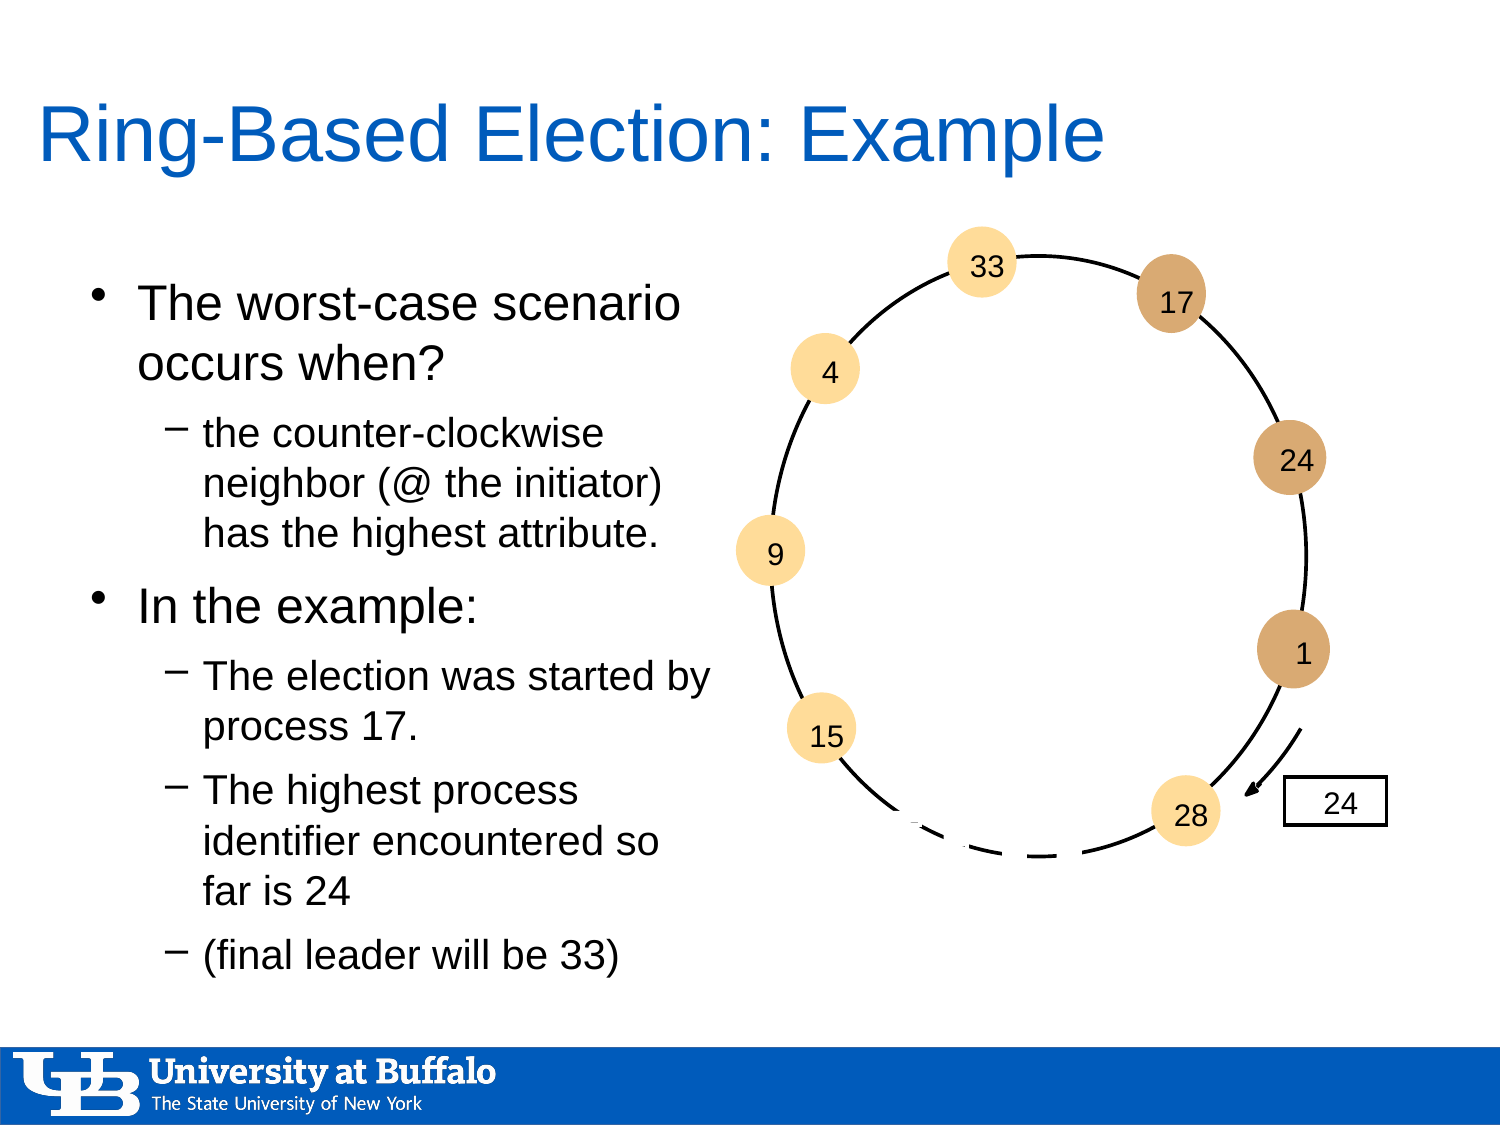

# Ring-Based Election: Example
33
The worst-case scenario occurs when?
the counter-clockwise neighbor (@ the initiator) has the highest attribute.
In the example:
The election was started by process 17.
The highest process identifier encountered so far is 24
(final leader will be 33)
17
4
24
9
1
15
24
28